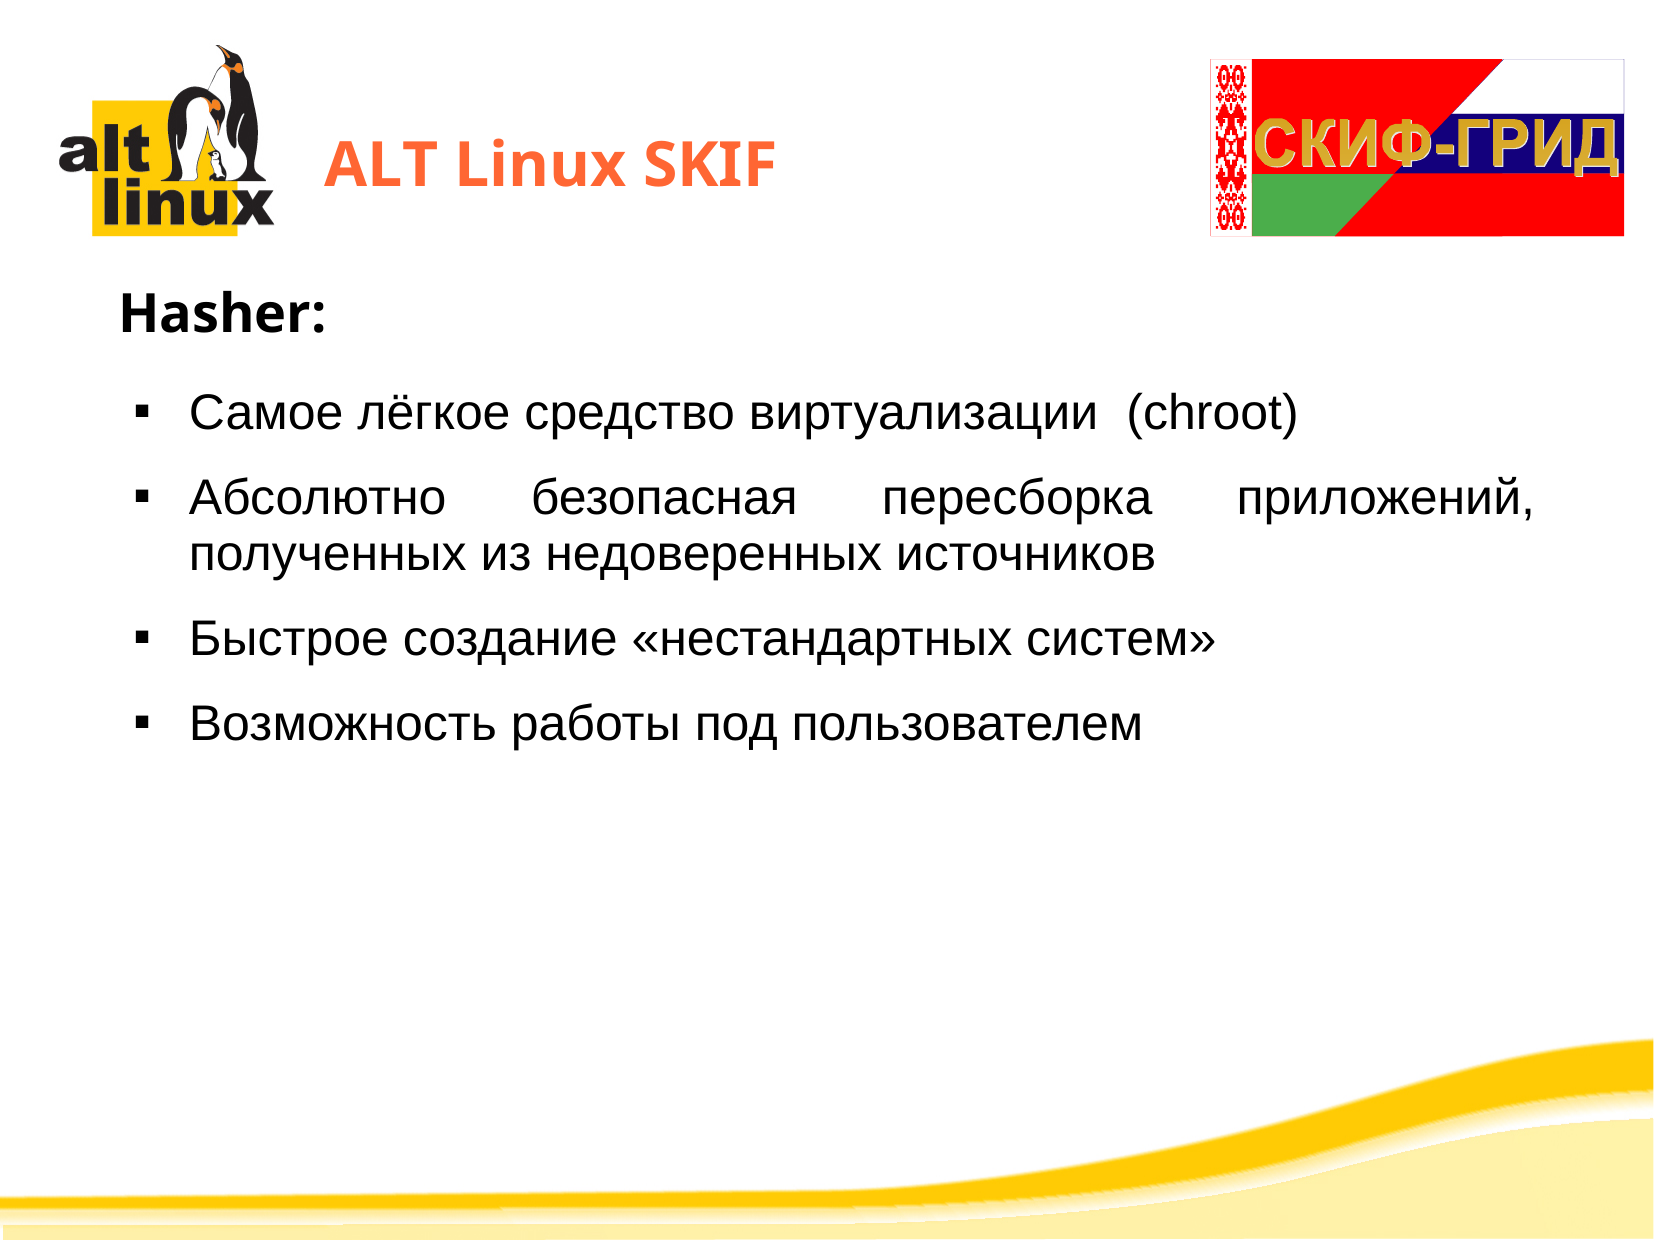

#
ALT Linux SKIF
Hasher:
Самое лёгкое средство виртуализации (chroot)
Абсолютно безопасная пересборка приложений, полученных из недоверенных источников
Быстрое создание «нестандартных систем»
Возможность работы под пользователем